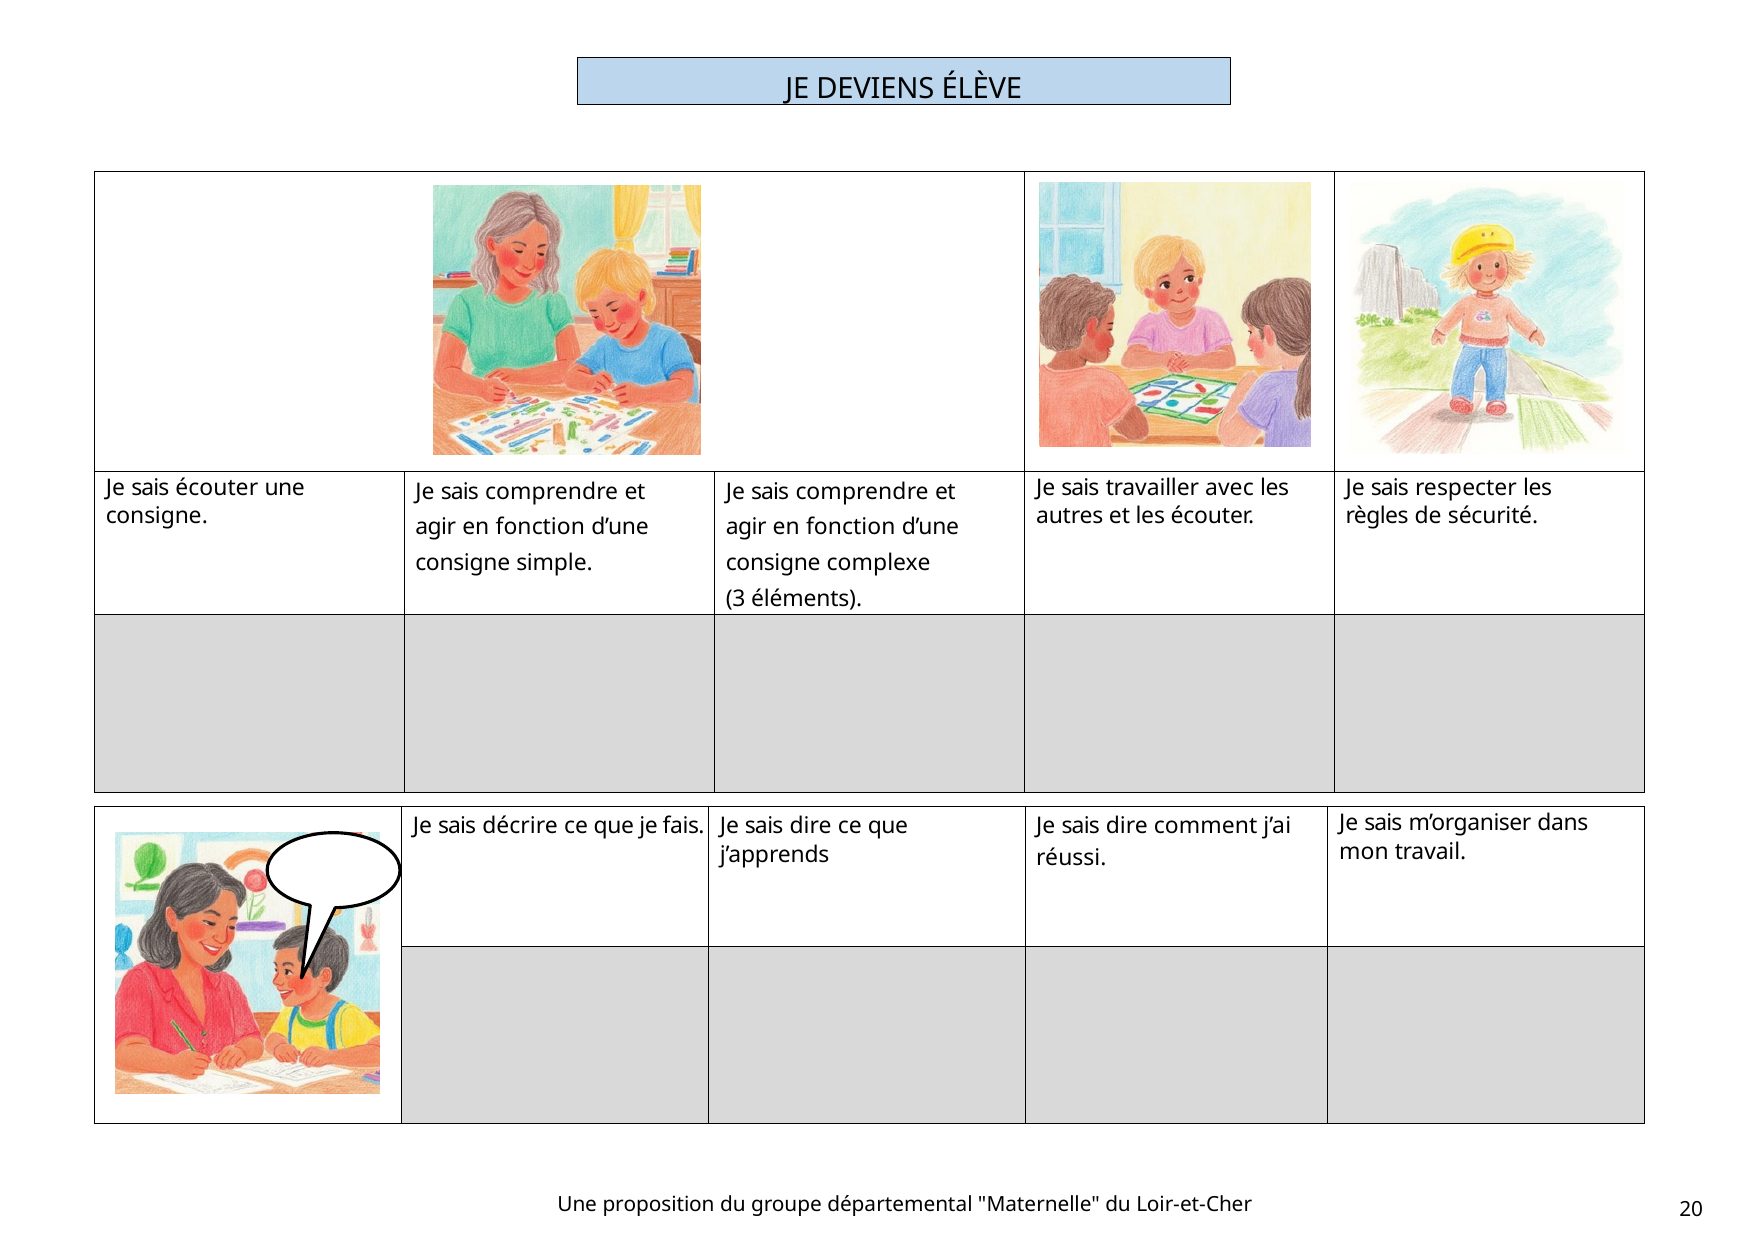

JE DEVIENS ÉLÈVE
| | | | | |
| --- | --- | --- | --- | --- |
| Je sais écouter une consigne. | Je sais comprendre et agir en fonction d’une consigne simple. | Je sais comprendre et agir en fonction d’une consigne complexe (3 éléments). | Je sais travailler avec les autres et les écouter. | Je sais respecter les règles de sécurité. |
| | | | | |
| | Je sais décrire ce que je fais. | Je sais dire ce que j’apprends | Je sais dire comment j’ai réussi. | Je sais m’organiser dans mon travail. |
| --- | --- | --- | --- | --- |
| | | | | |
Une proposition du groupe départemental "Maternelle" du Loir-et-Cher
20